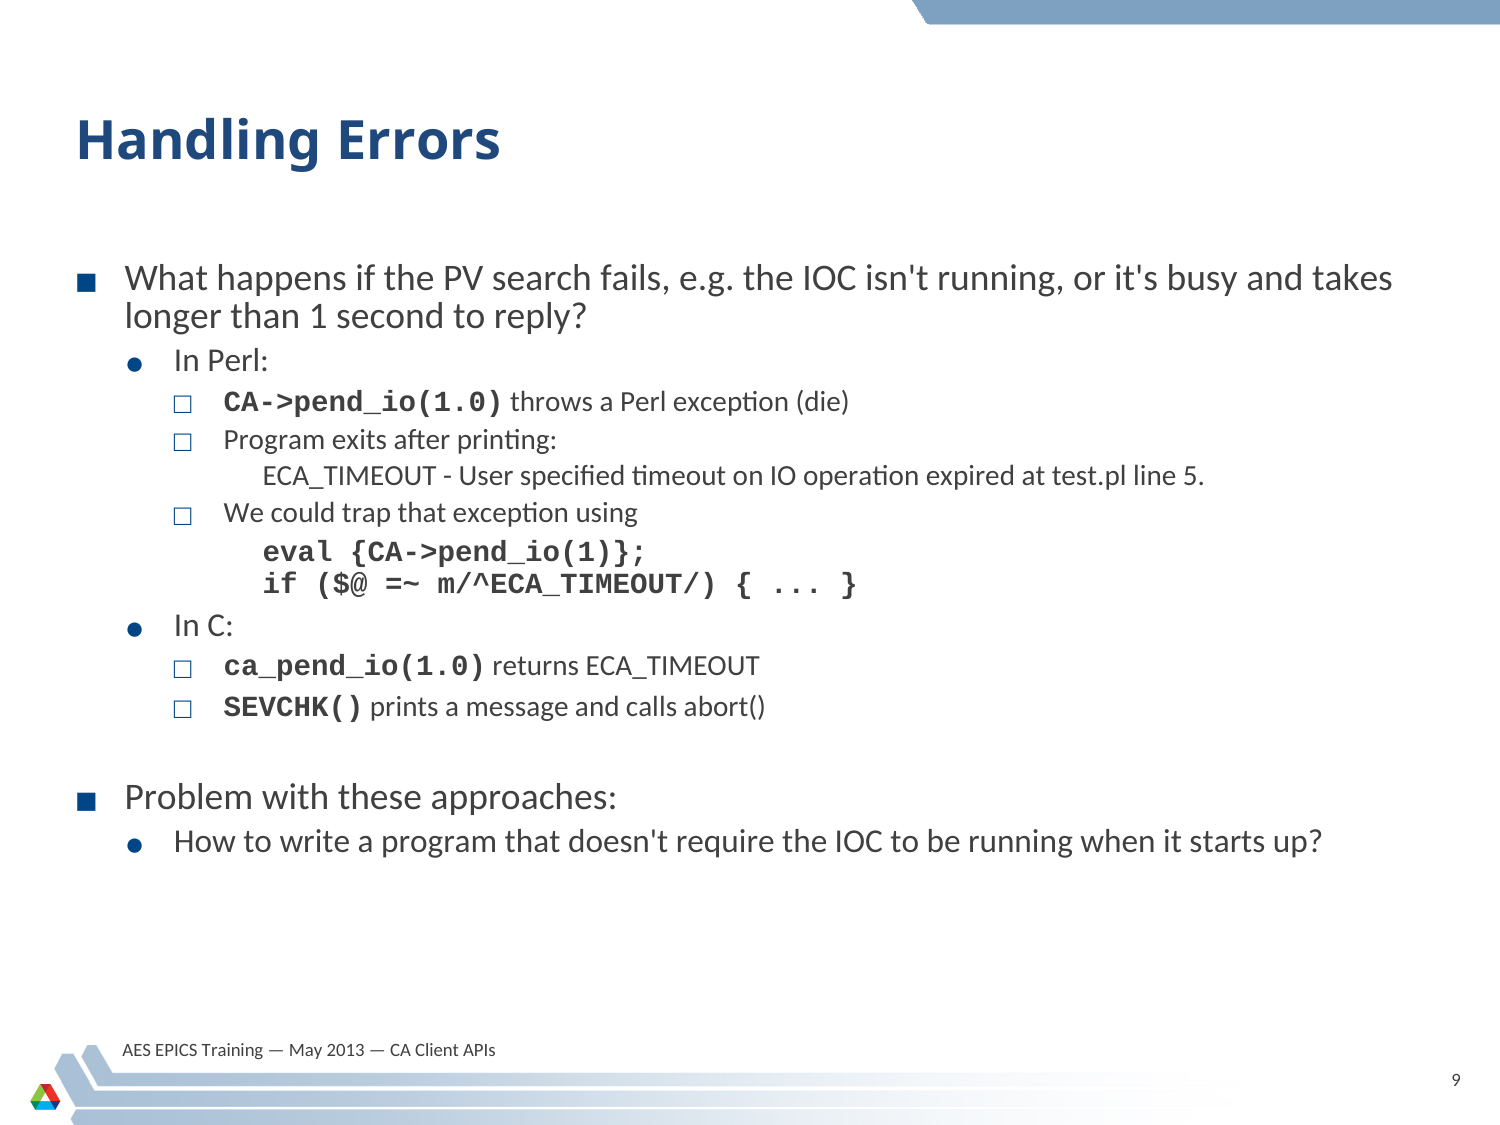

# Handling Errors
What happens if the PV search fails, e.g. the IOC isn't running, or it's busy and takes longer than 1 second to reply?
In Perl:
CA->pend_io(1.0) throws a Perl exception (die)
Program exits after printing:
ECA_TIMEOUT - User specified timeout on IO operation expired at test.pl line 5.
We could trap that exception using
eval {CA->pend_io(1)};
if ($@ =~ m/^ECA_TIMEOUT/) { ... }
In C:
ca_pend_io(1.0) returns ECA_TIMEOUT
SEVCHK() prints a message and calls abort()
Problem with these approaches:
How to write a program that doesn't require the IOC to be running when it starts up?
AES EPICS Training — May 2013 — CA Client APIs
9